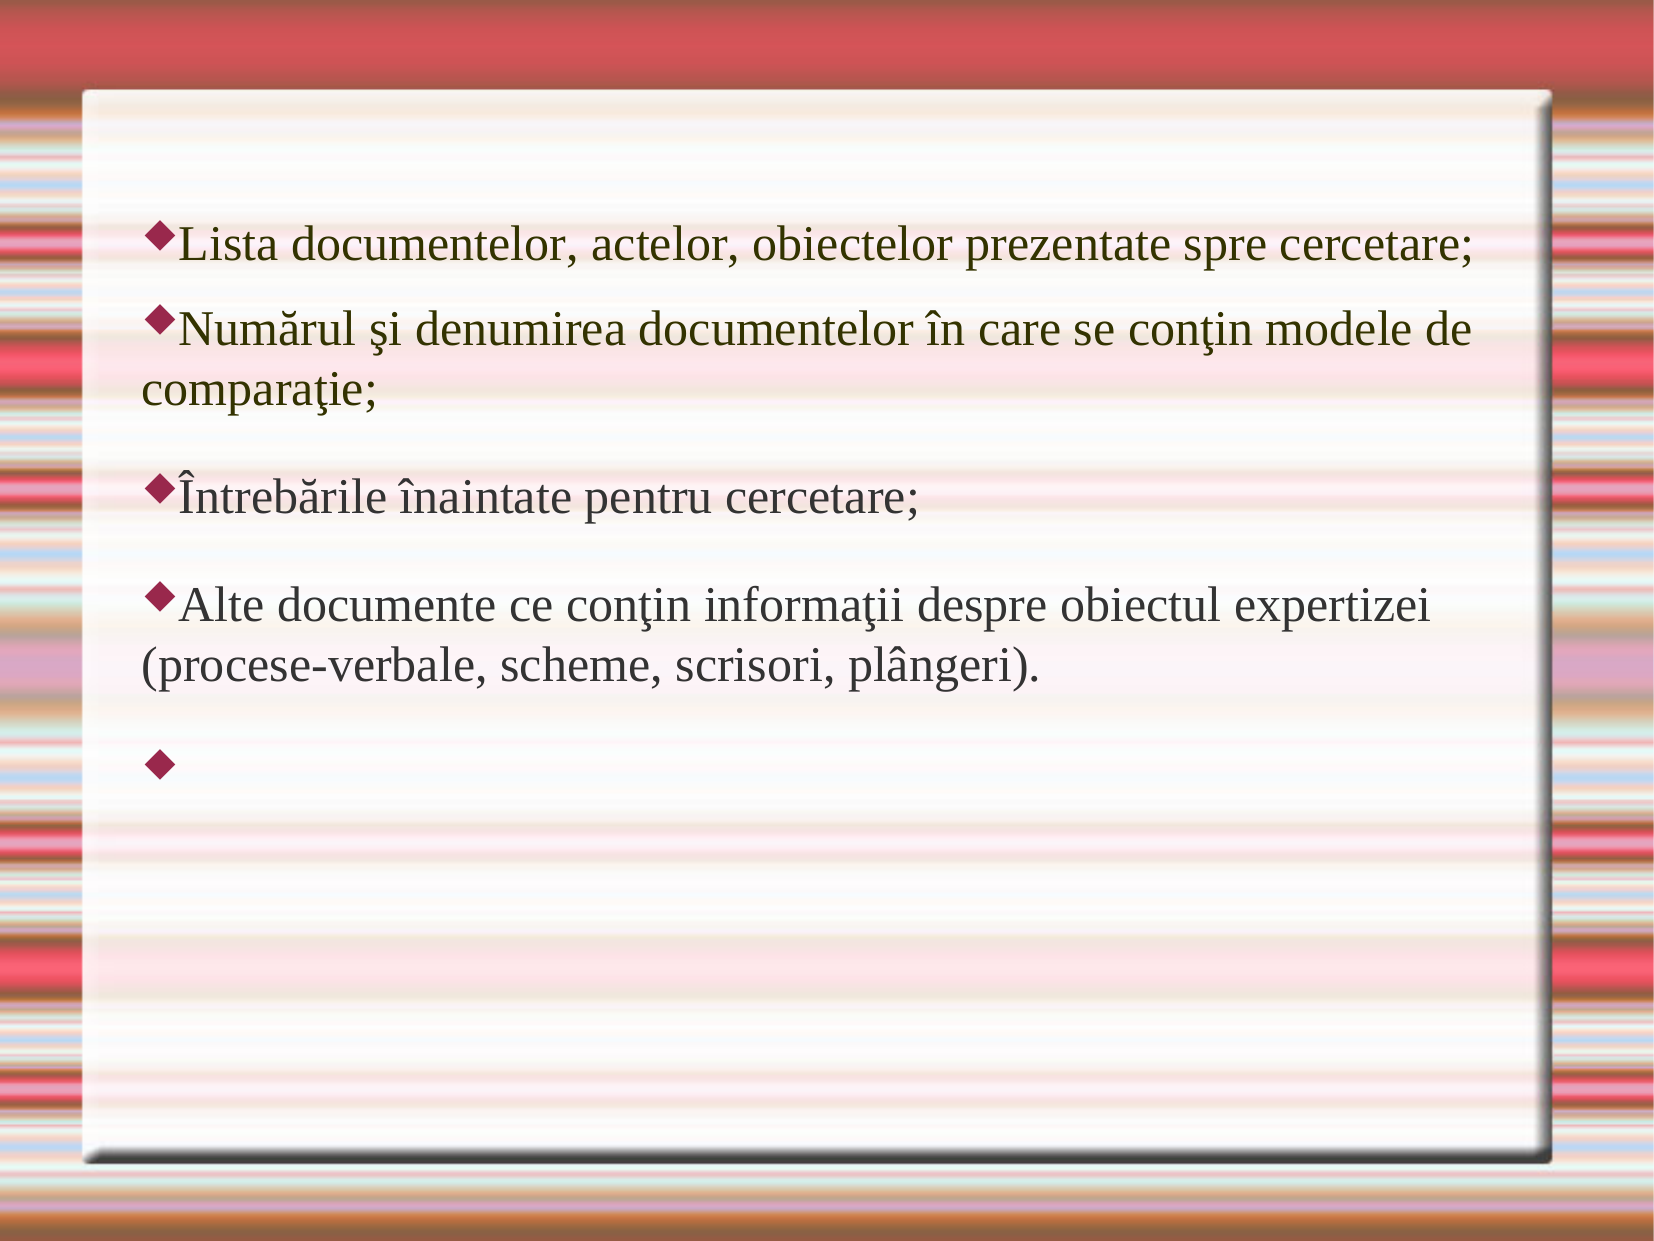

# Lista documentelor, actelor, obiectelor prezentate spre cercetare;
Numărul şi denumirea documentelor în care se conţin modele de comparaţie;
Întrebările înaintate pentru cercetare;
Alte documente ce conţin informaţii despre obiectul expertizei (procese-verbale, scheme, scrisori, plângeri).